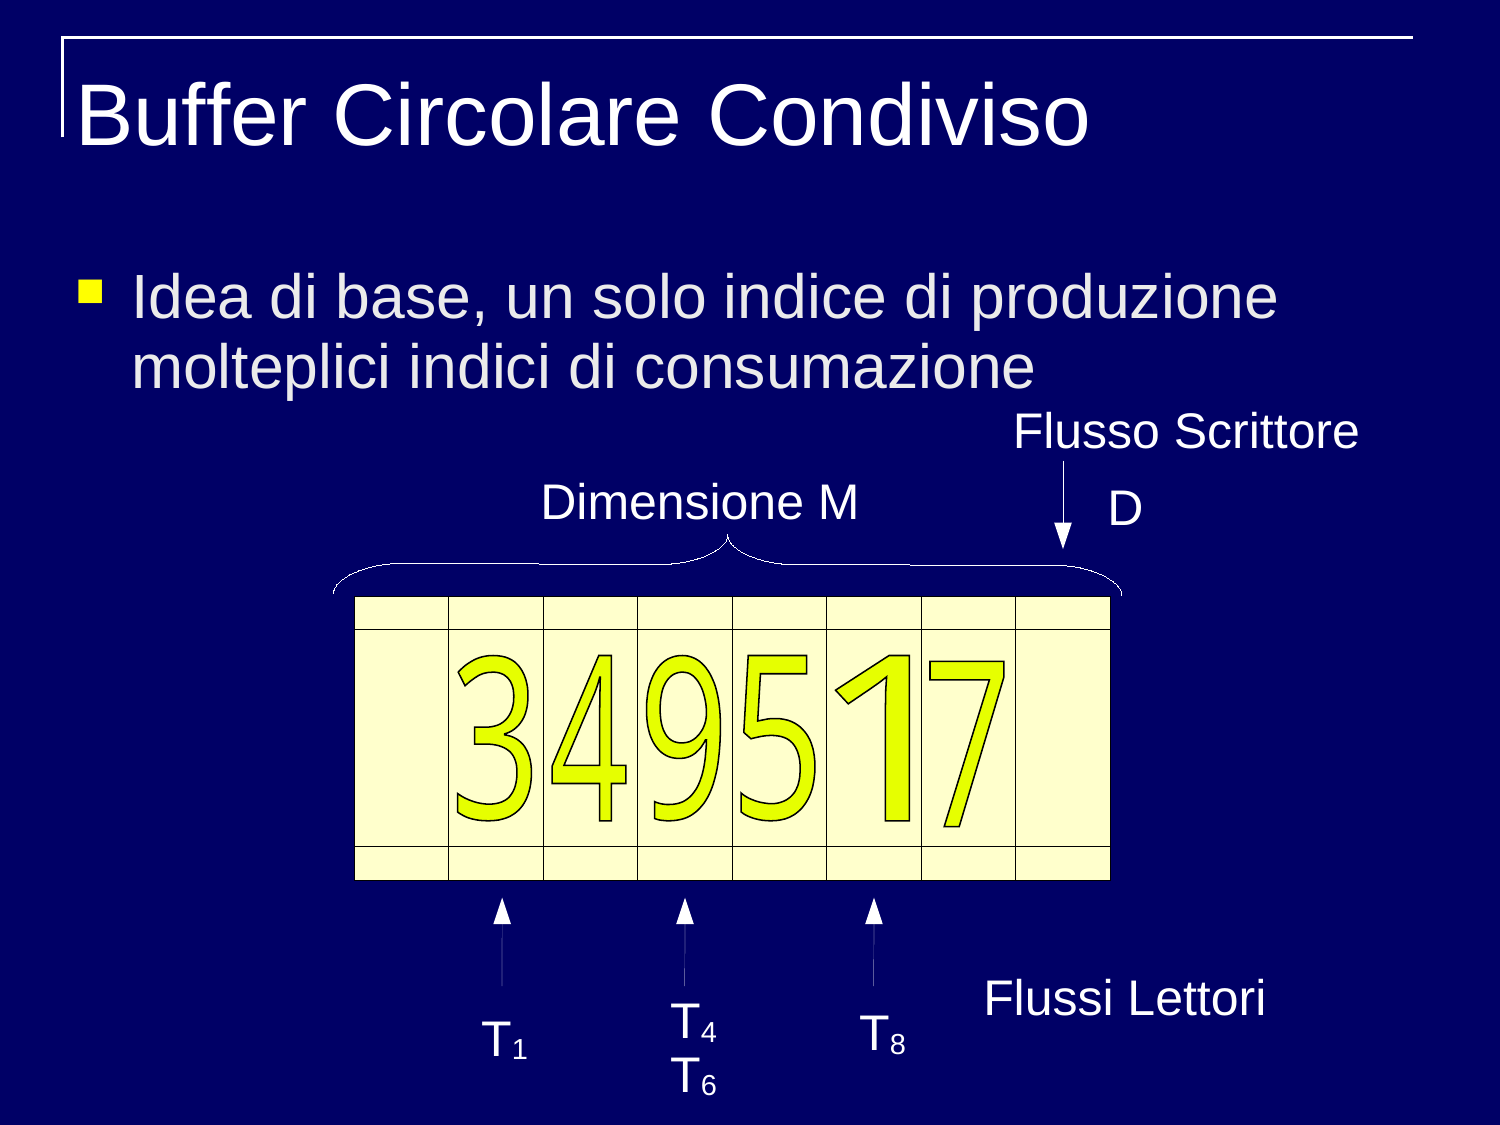

# Buffer Circolare Condiviso
Idea di base, un solo indice di produzione molteplici indici di consumazione
Flusso Scrittore
Dimensione M
D
3
4
9
5
1
7
Flussi Lettori
T4
T8
T1
T6